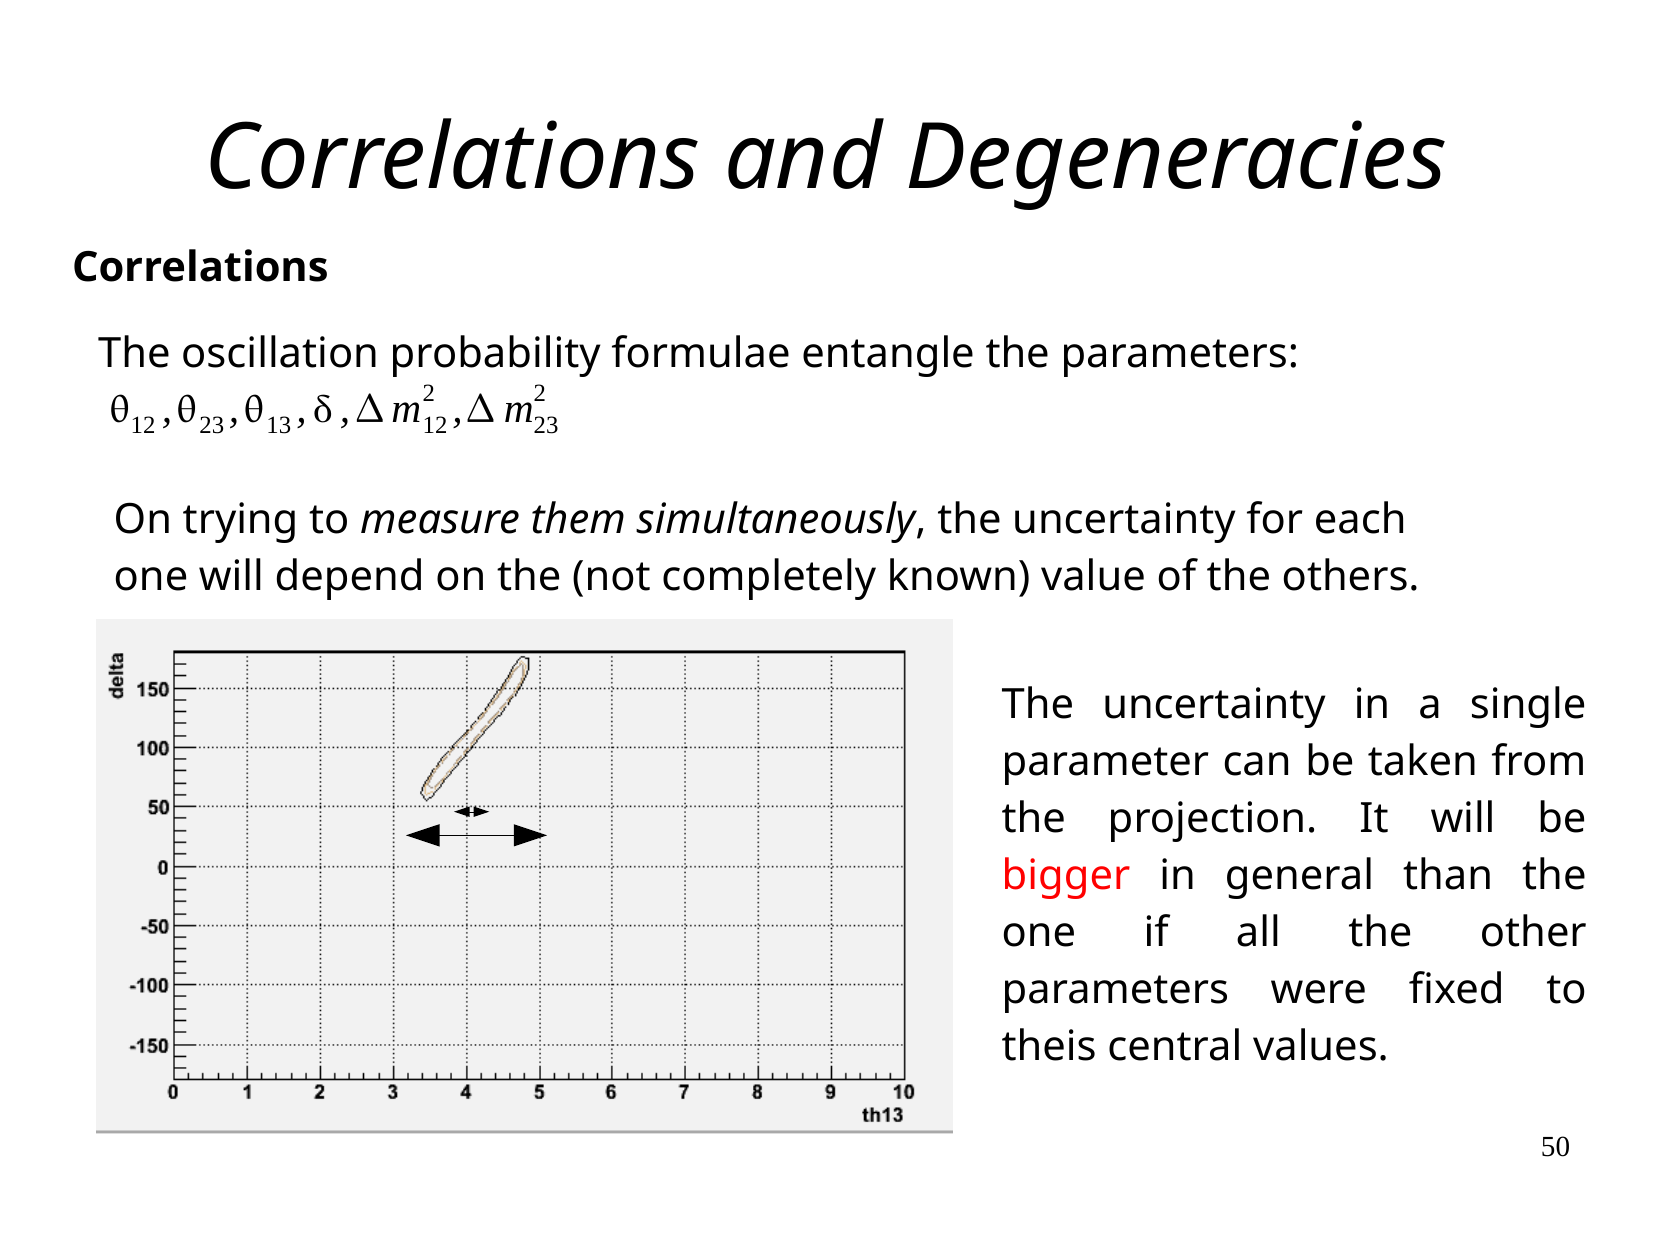

# Correlations and Degeneracies
Correlations
The oscillation probability formulae entangle the parameters:
On trying to measure them simultaneously, the uncertainty for each one will depend on the (not completely known) value of the others.
The uncertainty in a single parameter can be taken from the projection. It will be bigger in general than the one if all the other parameters were fixed to theis central values.
50